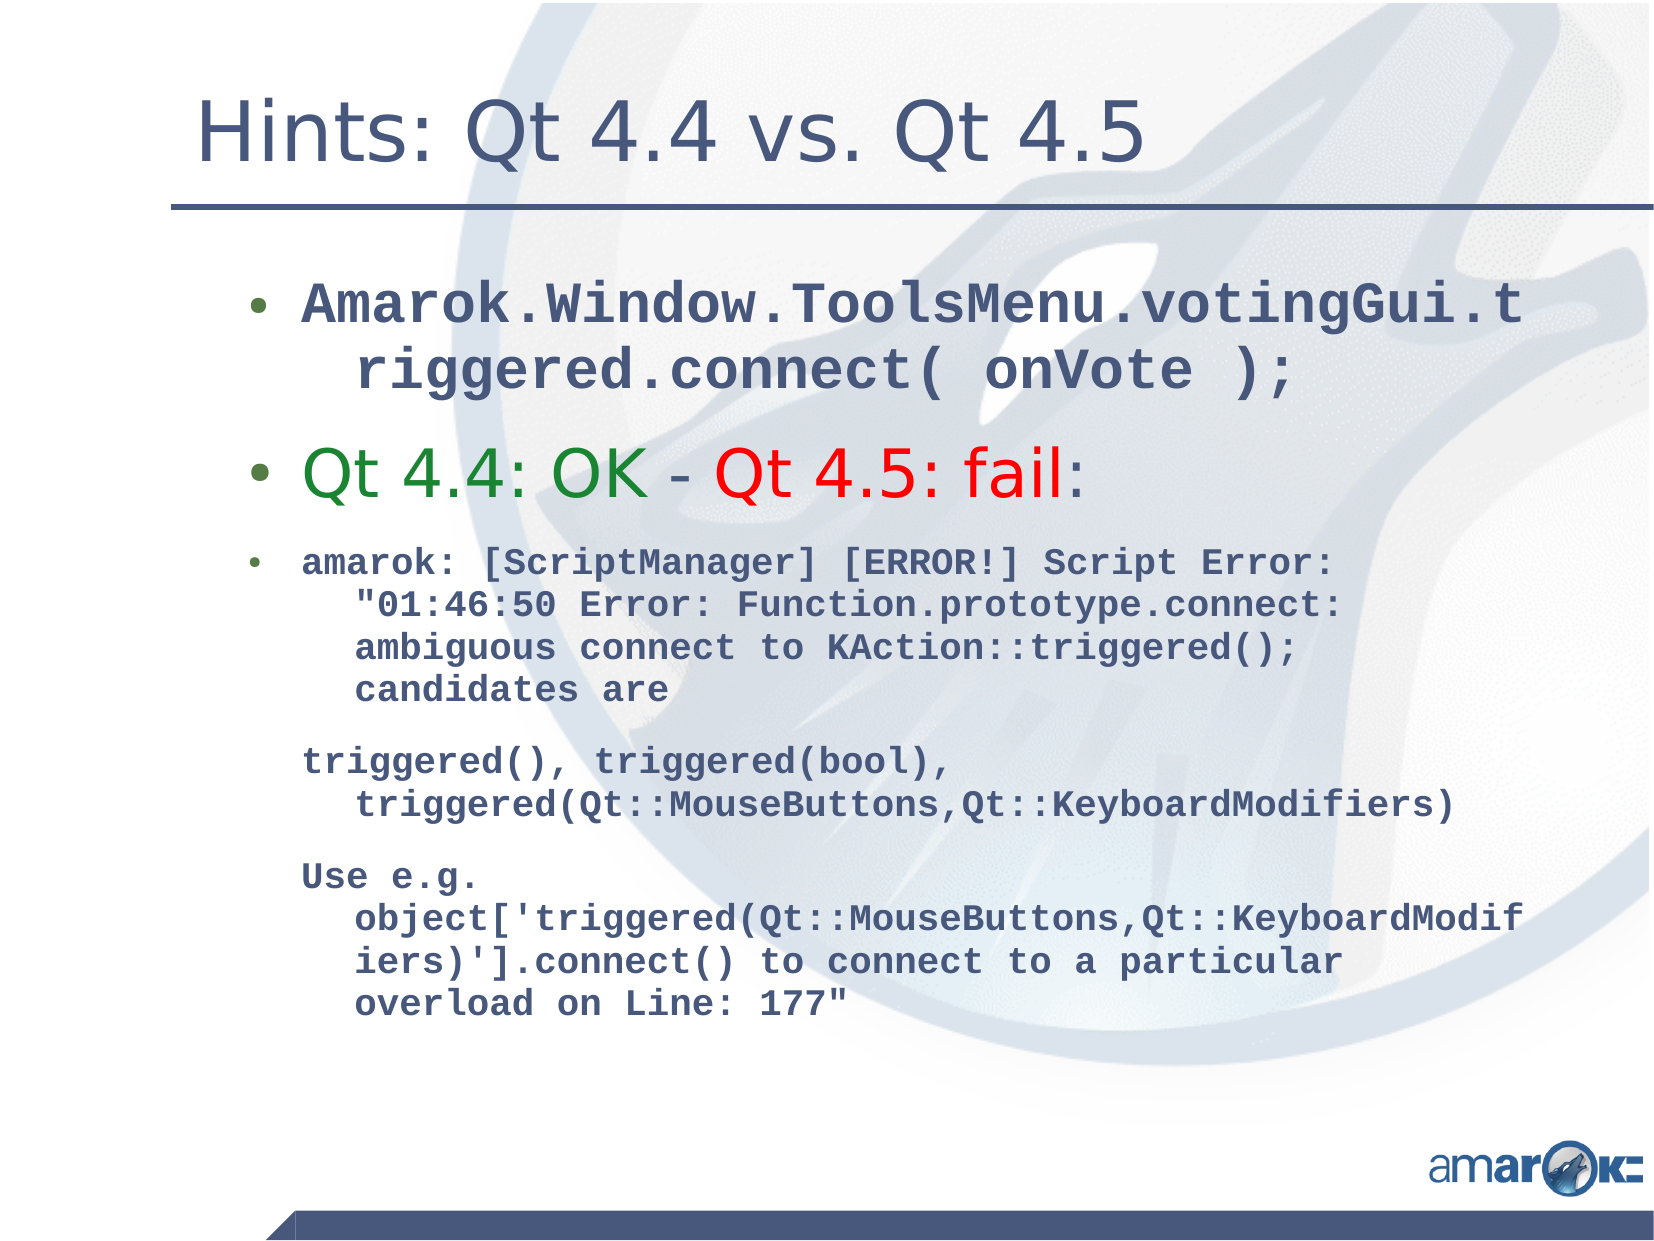

# Hints: Qt 4.4 vs. Qt 4.5
Amarok.Window.ToolsMenu.votingGui.triggered.connect( onVote );
Qt 4.4: OK - Qt 4.5: fail:
amarok: [ScriptManager] [ERROR!] Script Error: "01:46:50 Error: Function.prototype.connect: ambiguous connect to KAction::triggered(); candidates are
triggered(), triggered(bool), triggered(Qt::MouseButtons,Qt::KeyboardModifiers)
Use e.g. object['triggered(Qt::MouseButtons,Qt::KeyboardModifiers)'].connect() to connect to a particular overload on Line: 177"